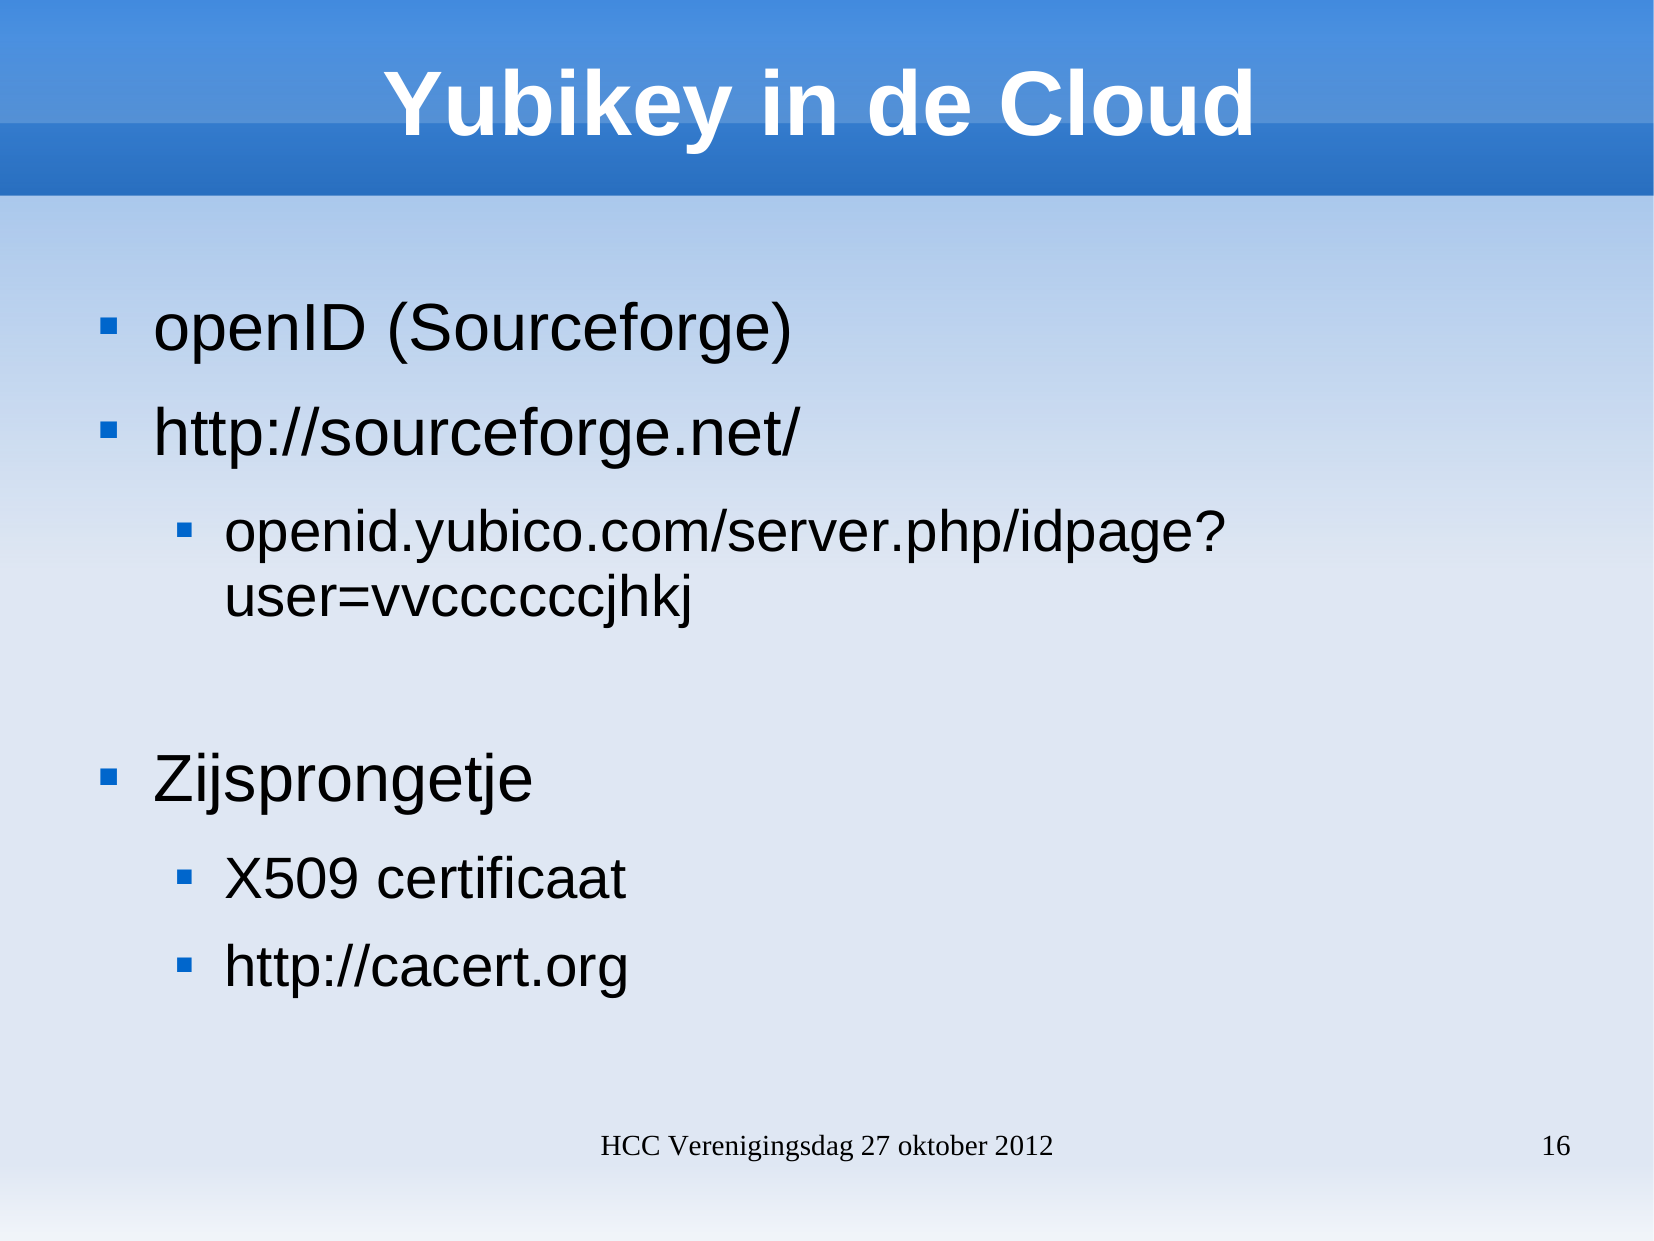

# Yubikey in de Cloud
openID (Sourceforge)
http://sourceforge.net/
openid.yubico.com/server.php/idpage?user=vvccccccjhkj
Zijsprongetje
X509 certificaat
http://cacert.org
HCC Verenigingsdag 27 oktober 2012
16